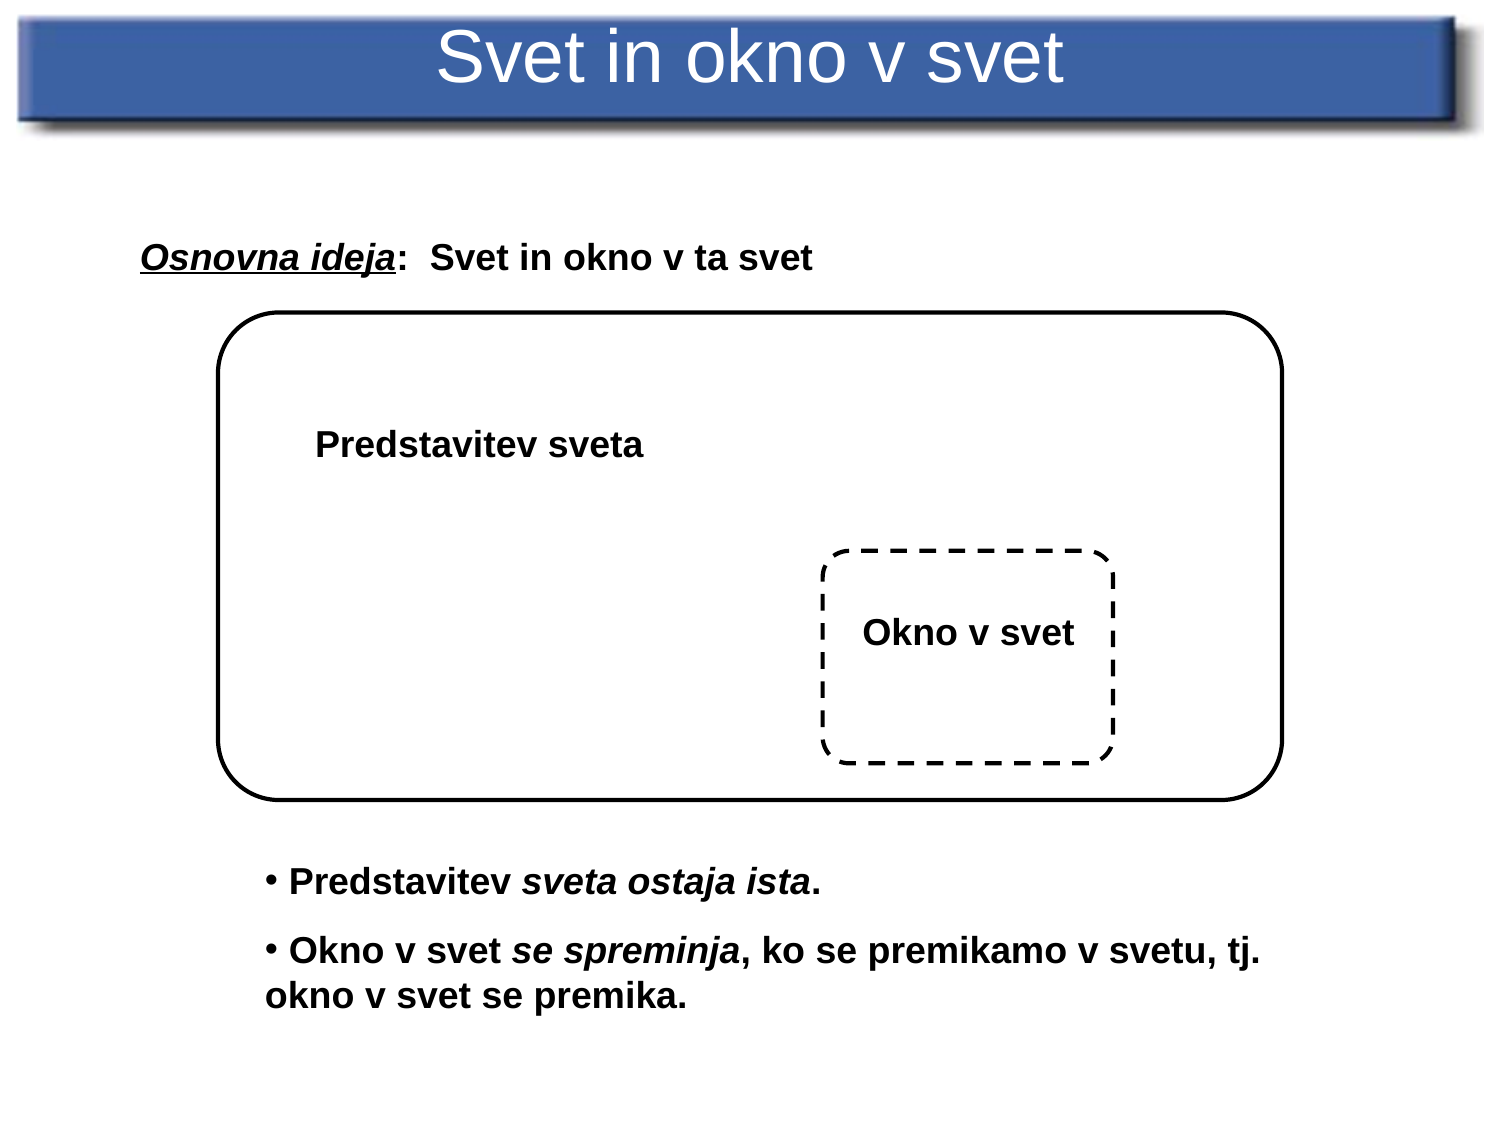

Svet in okno v svet
Osnovna ideja: Svet in okno v ta svet
Predstavitev sveta
Okno v svet
 Predstavitev sveta ostaja ista.
 Okno v svet se spreminja, ko se premikamo v svetu, tj. okno v svet se premika.